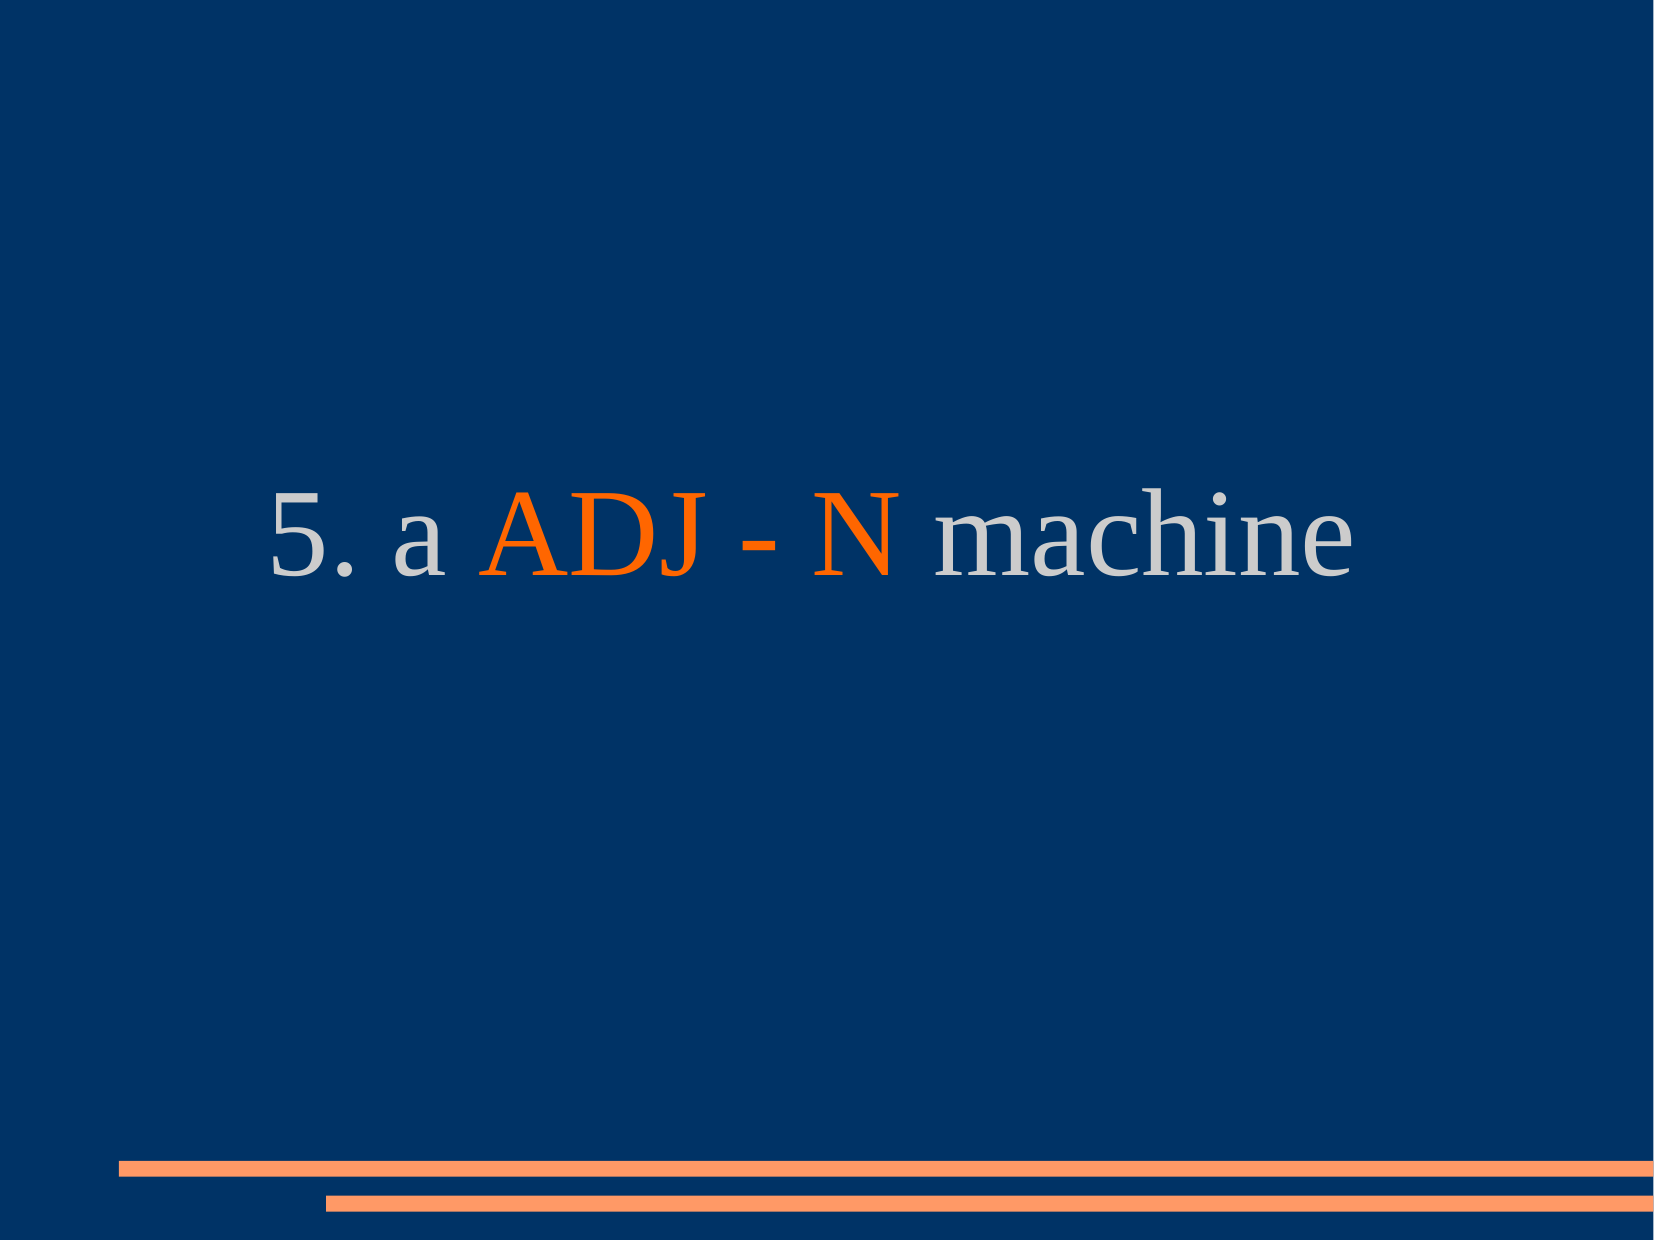

# 5. a ADJ - N machine